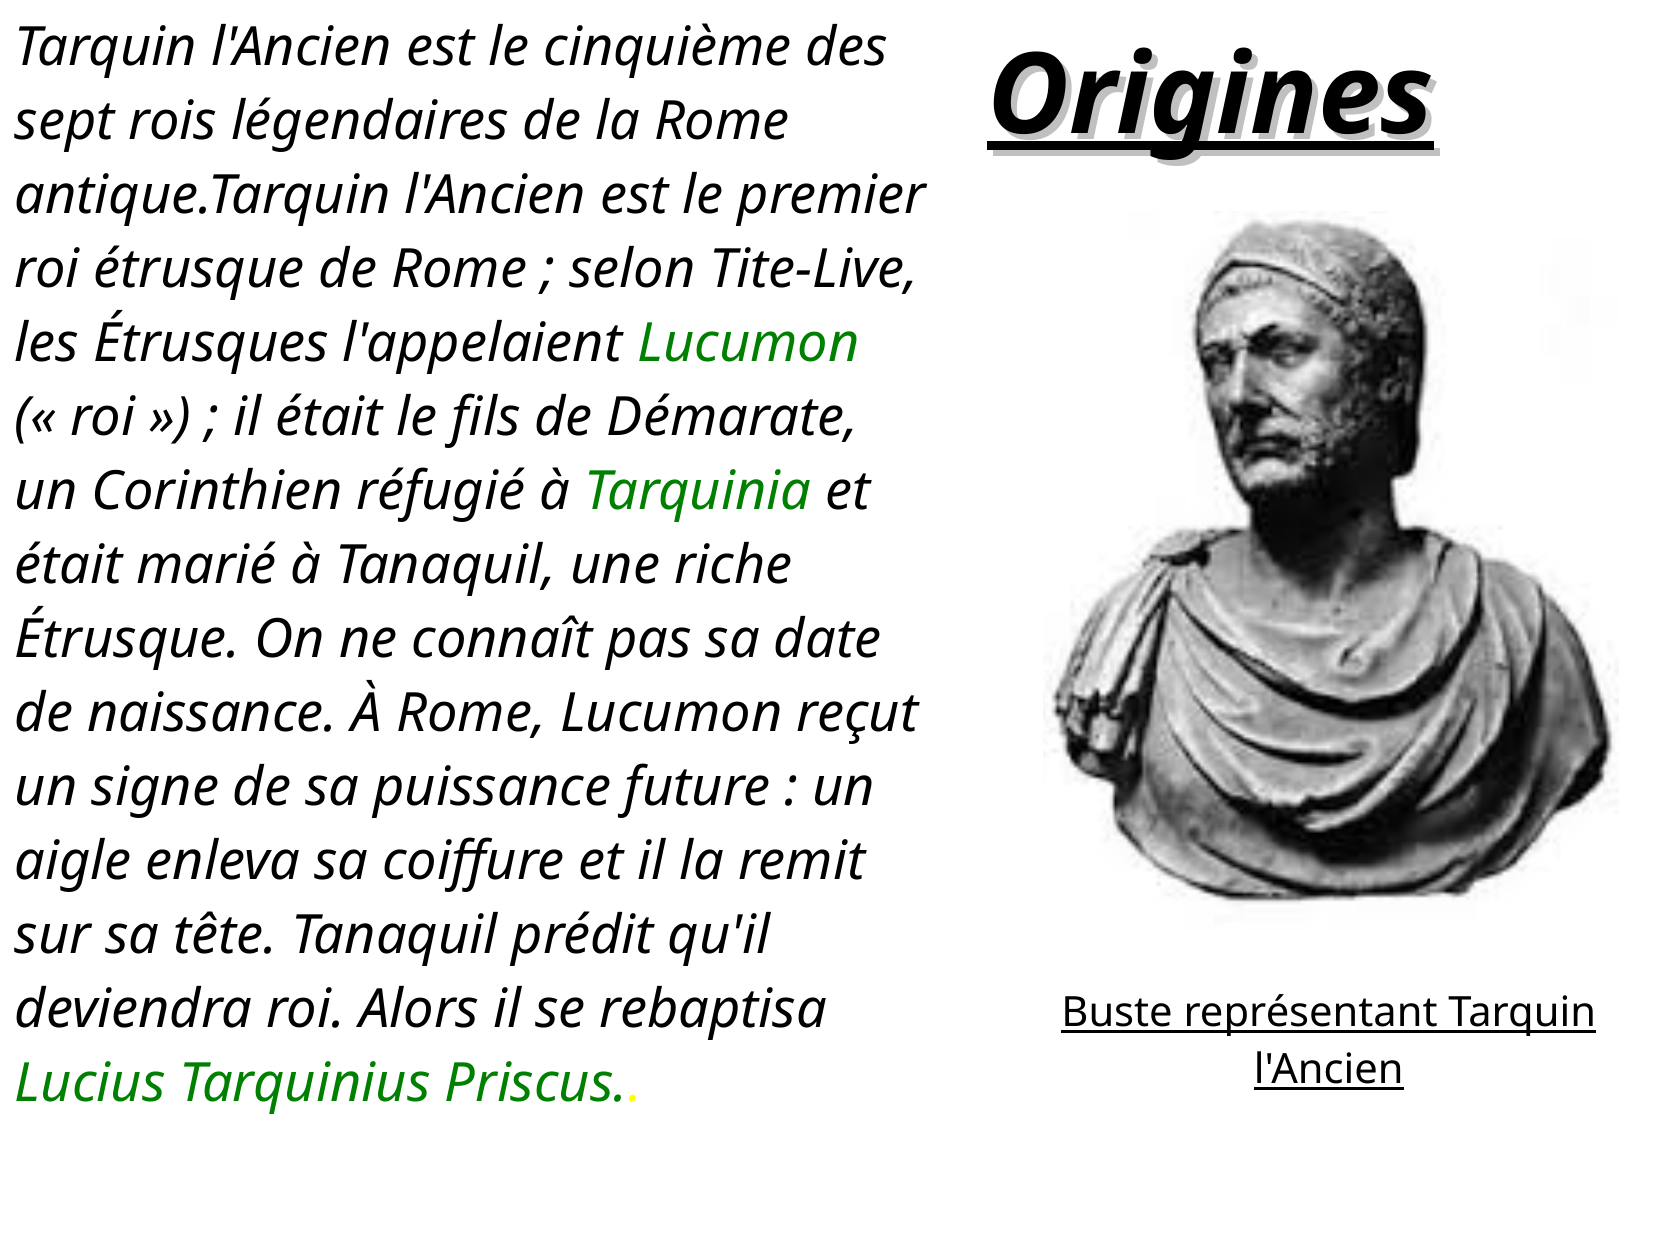

Tarquin l'Ancien est le cinquième des sept rois légendaires de la Rome antique.Tarquin l'Ancien est le premier roi étrusque de Rome ; selon Tite-Live, les Étrusques l'appelaient Lucumon (« roi ») ; il était le fils de Démarate, un Corinthien réfugié à Tarquinia et était marié à Tanaquil, une riche Étrusque. On ne connaît pas sa date de naissance. À Rome, Lucumon reçut un signe de sa puissance future : un aigle enleva sa coiffure et il la remit sur sa tête. Tanaquil prédit qu'il deviendra roi. Alors il se rebaptisa Lucius Tarquinius Priscus..
Origines
Buste représentant Tarquin l'Ancien